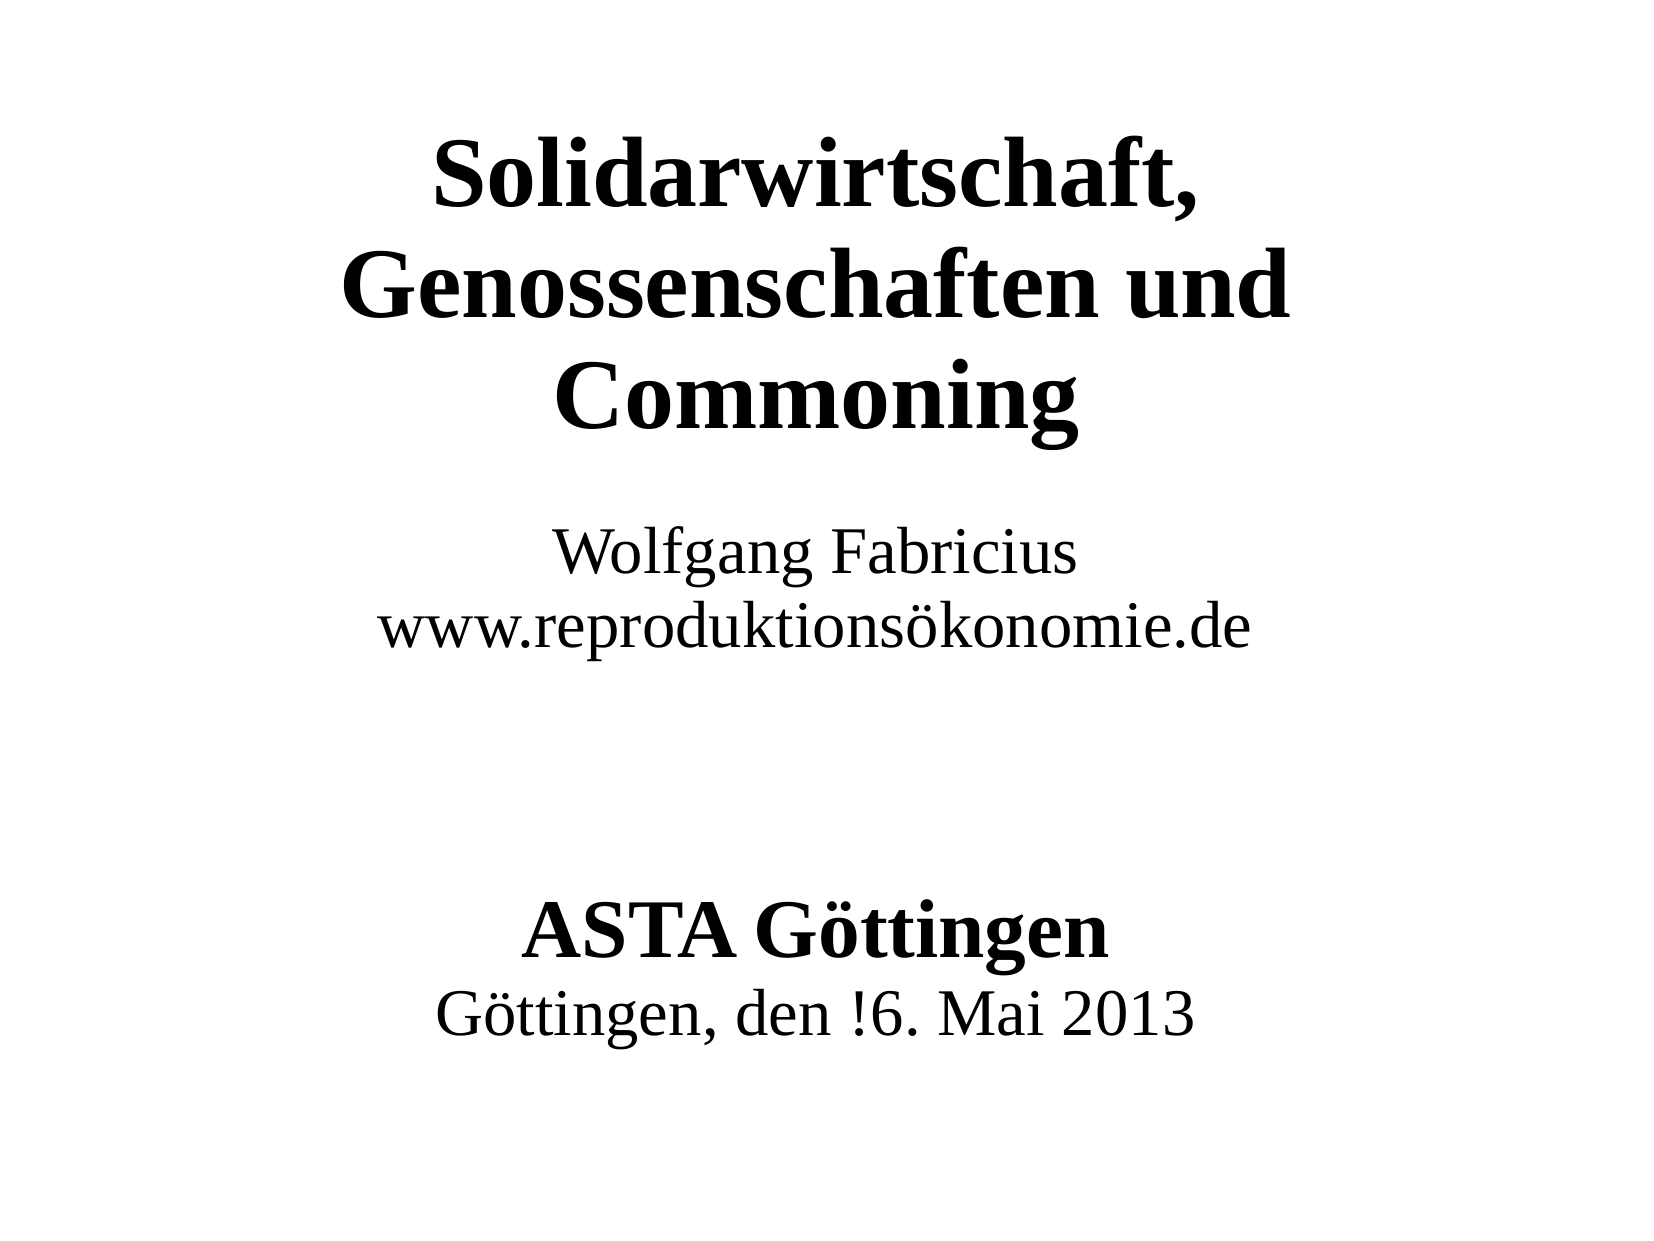

Solidarwirtschaft, Genossenschaften und Commoning
Wolfgang Fabricius
www.reproduktionsökonomie.de
ASTA Göttingen
Göttingen, den !6. Mai 2013